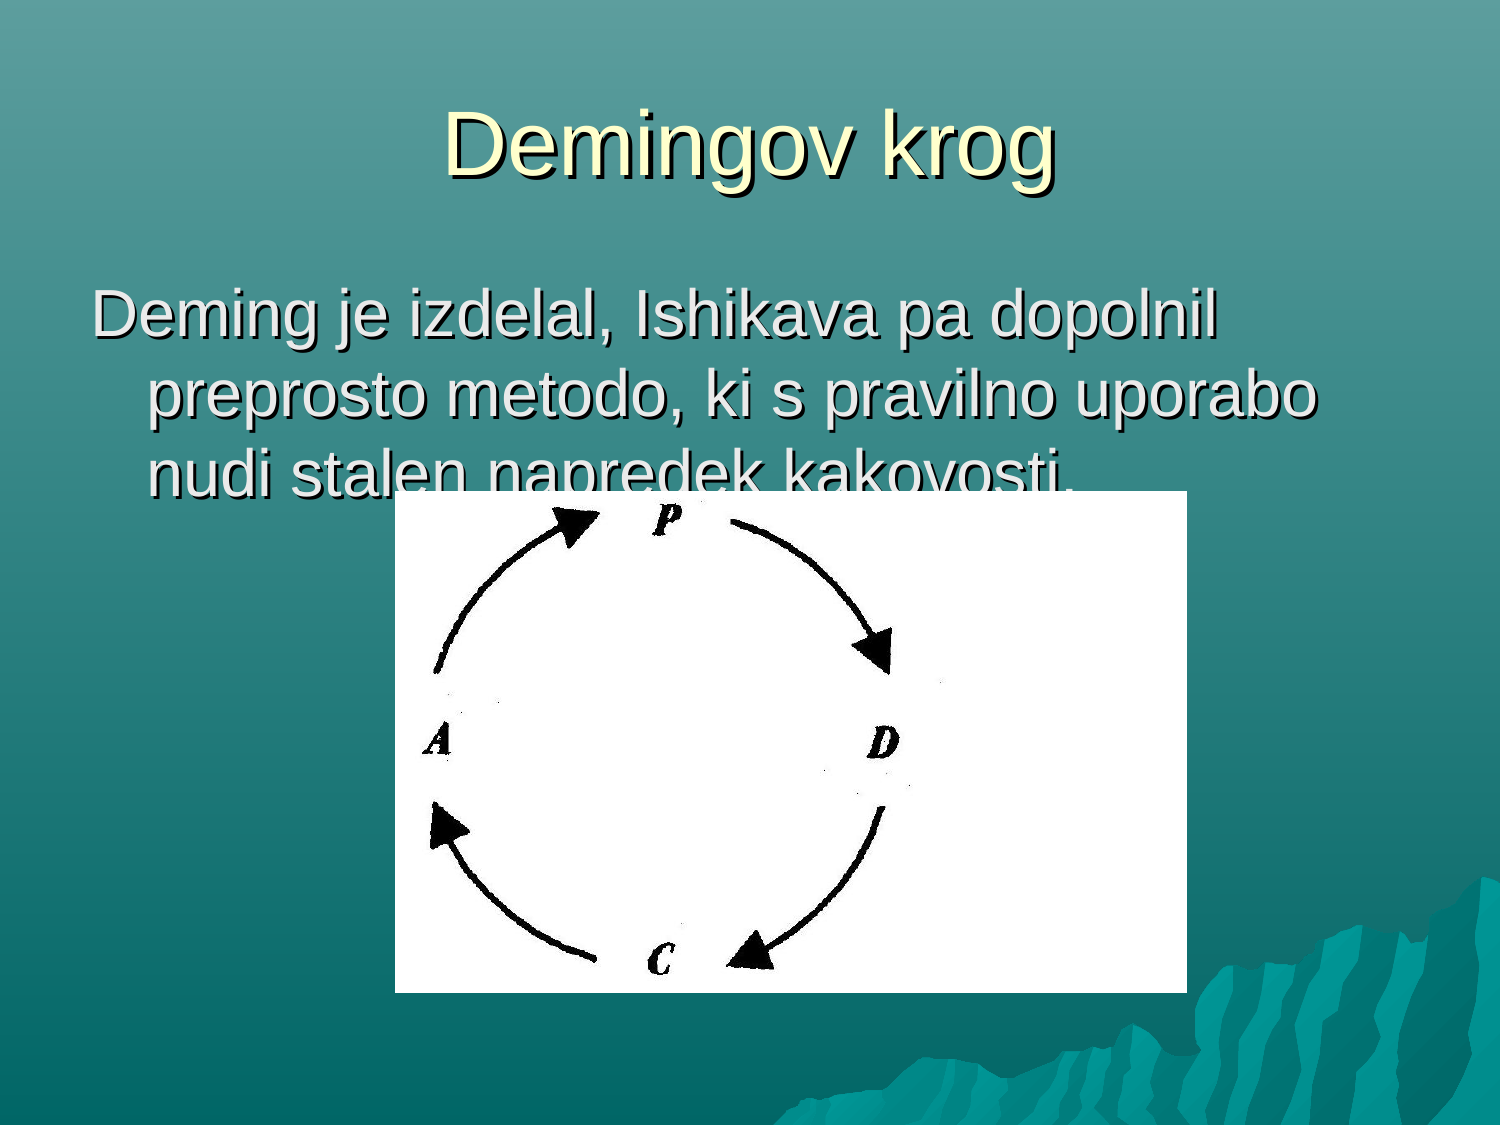

# Demingov krog
Deming je izdelal, Ishikava pa dopolnil preprosto metodo, ki s pravilno uporabo nudi stalen napredek kakovosti.